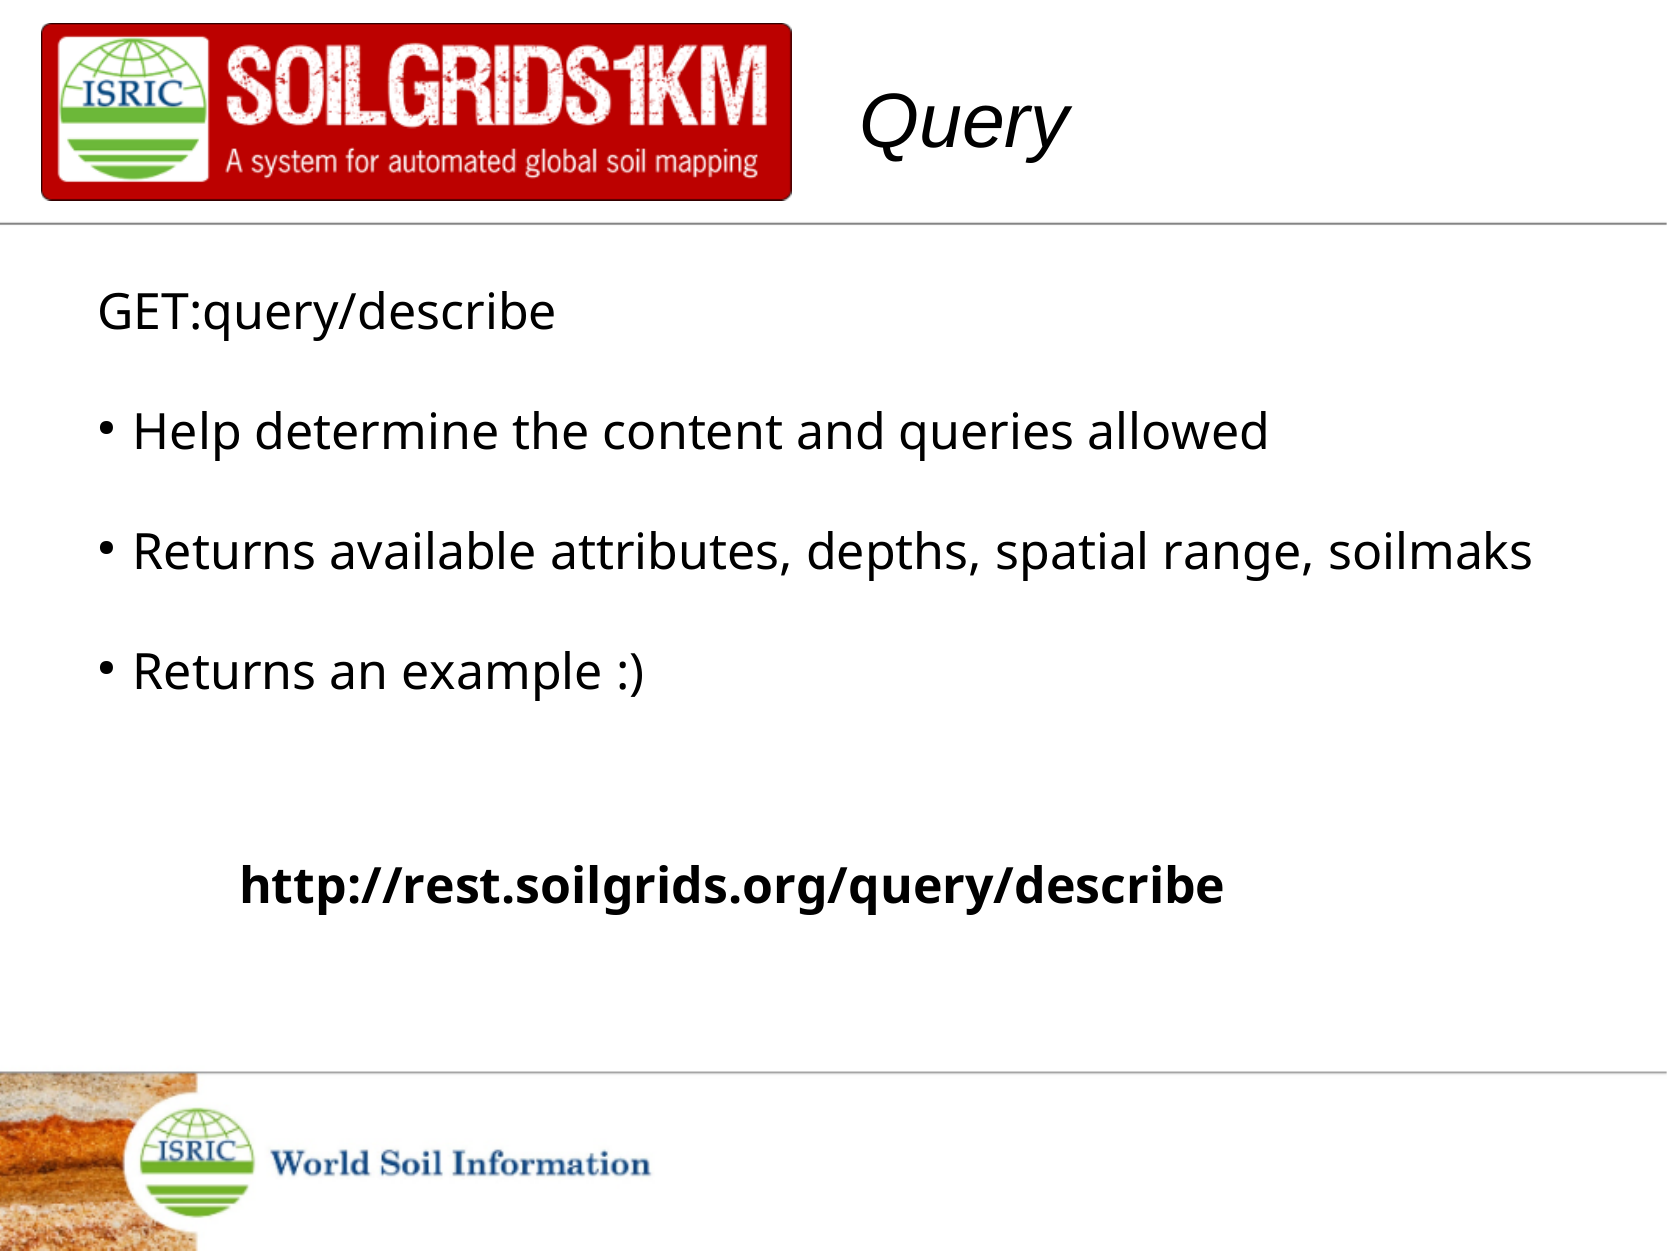

Query
GET:query/describe
Help determine the content and queries allowed
Returns available attributes, depths, spatial range, soilmaks
Returns an example :)
http://rest.soilgrids.org/query/describe
#